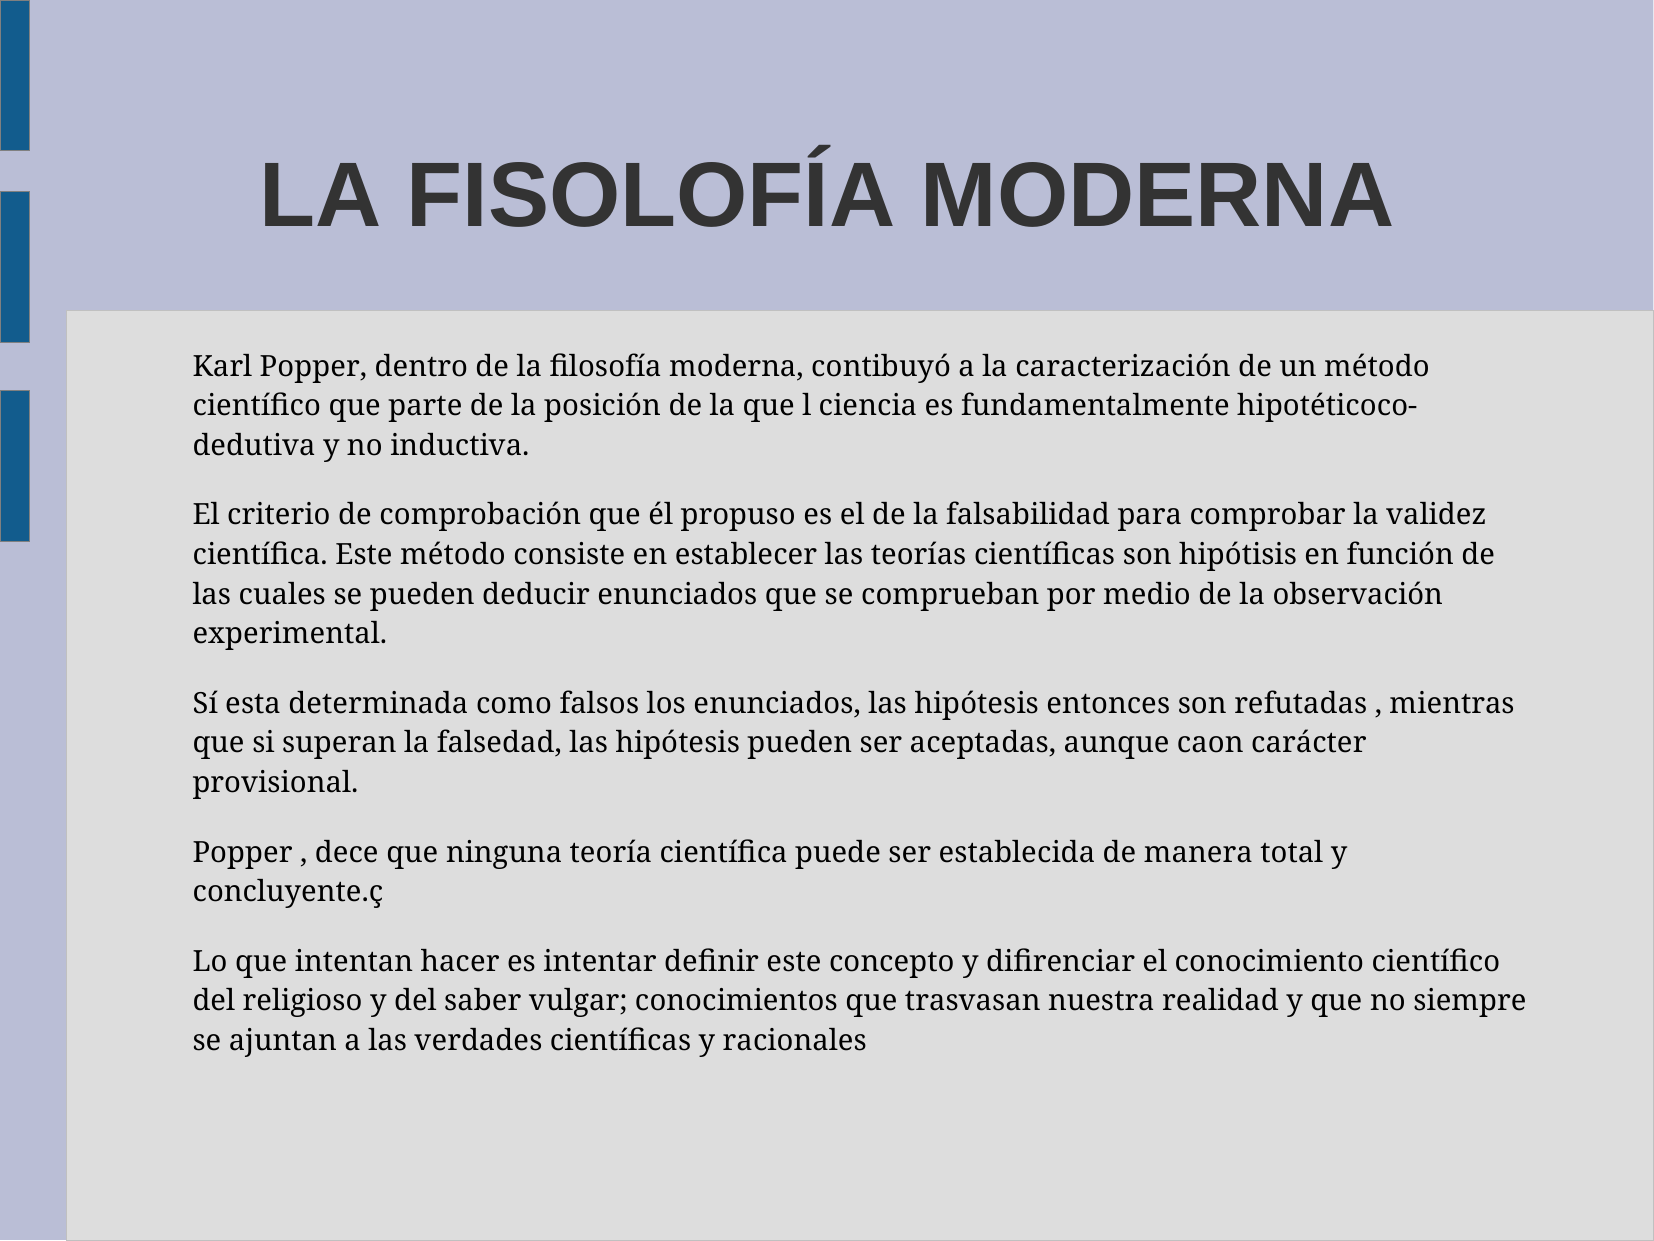

# LA FISOLOFÍA MODERNA
Karl Popper, dentro de la filosofía moderna, contibuyó a la caracterización de un método científico que parte de la posición de la que l ciencia es fundamentalmente hipotéticoco- dedutiva y no inductiva.
El criterio de comprobación que él propuso es el de la falsabilidad para comprobar la validez científica. Este método consiste en establecer las teorías científicas son hipótisis en función de las cuales se pueden deducir enunciados que se comprueban por medio de la observación experimental.
Sí esta determinada como falsos los enunciados, las hipótesis entonces son refutadas , mientras que si superan la falsedad, las hipótesis pueden ser aceptadas, aunque caon carácter provisional.
Popper , dece que ninguna teoría científica puede ser establecida de manera total y concluyente.ç
Lo que intentan hacer es intentar definir este concepto y difirenciar el conocimiento científico del religioso y del saber vulgar; conocimientos que trasvasan nuestra realidad y que no siempre se ajuntan a las verdades científicas y racionales